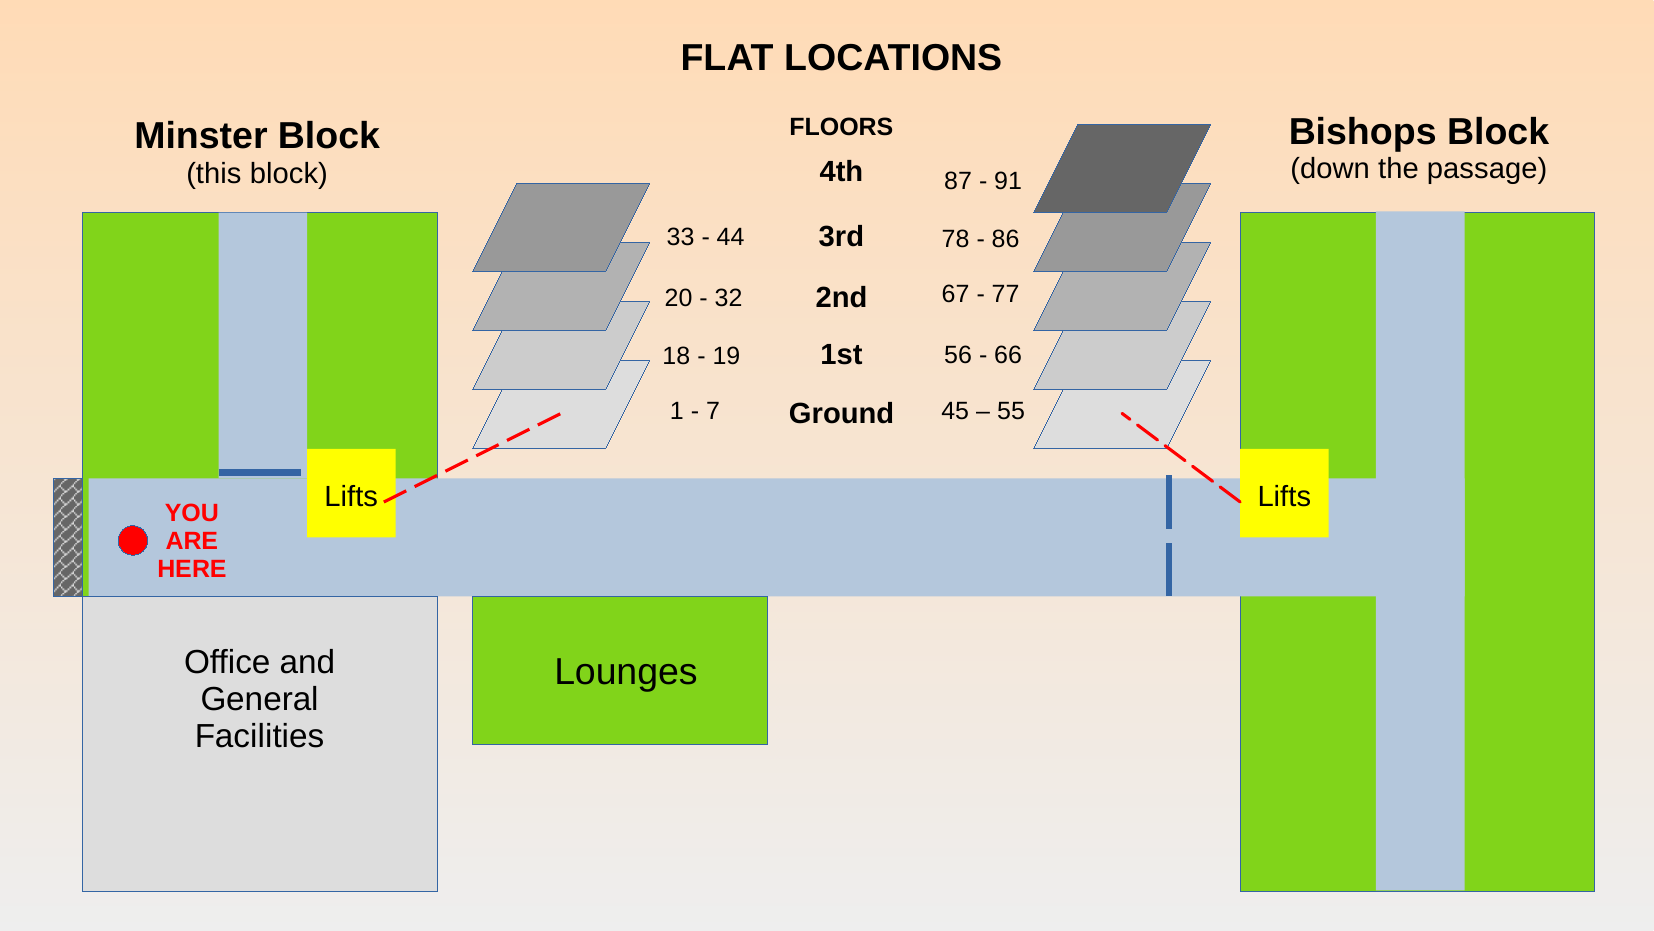

FLAT LOCATIONS
Bishops Block
(down the passage)
FLOORS
Minster Block
(this block)
4th
87 - 91
3rd
33 - 44
78 - 86
67 - 77
2nd
20 - 32
1st
56 - 66
18 - 19
1 - 7
Ground
45 – 55
Lifts
Lifts
YOU
ARE HERE
Office and
General Facilities
Lounges